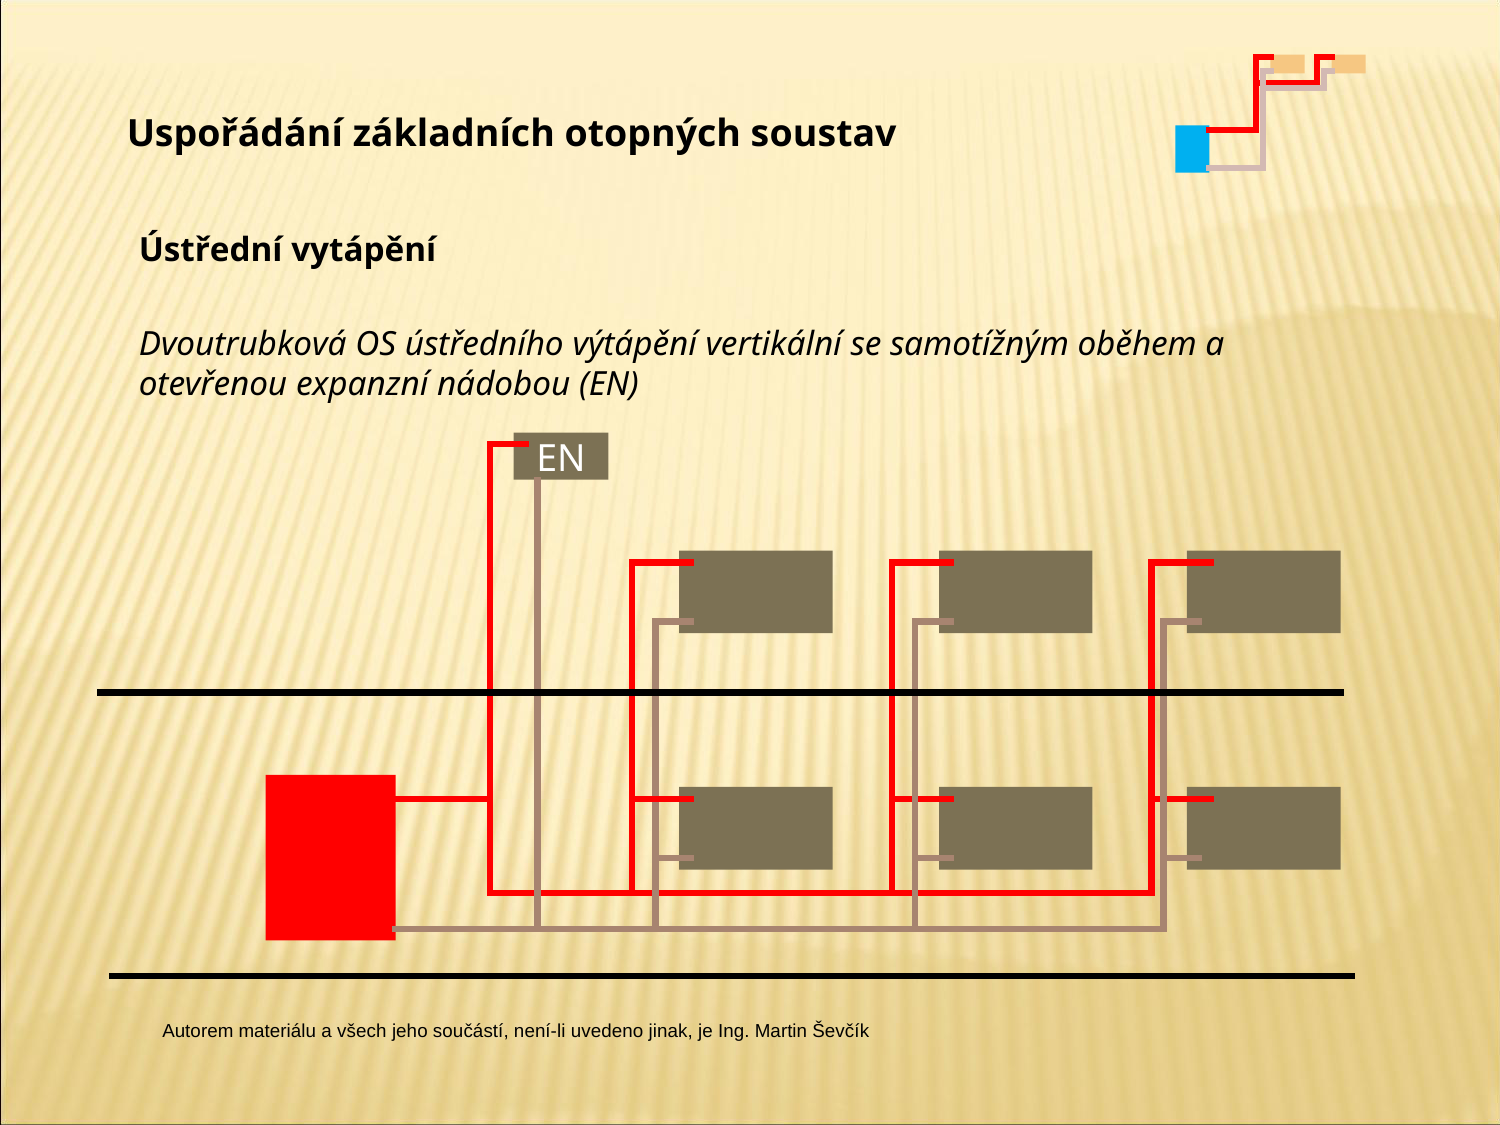

Uspořádání základních otopných soustav
Ústřední vytápění
Dvoutrubková OS ústředního výtápění vertikální se samotížným oběhem a otevřenou expanzní nádobou (EN)
EN
Autorem materiálu a všech jeho součástí, není-li uvedeno jinak, je Ing. Martin Ševčík